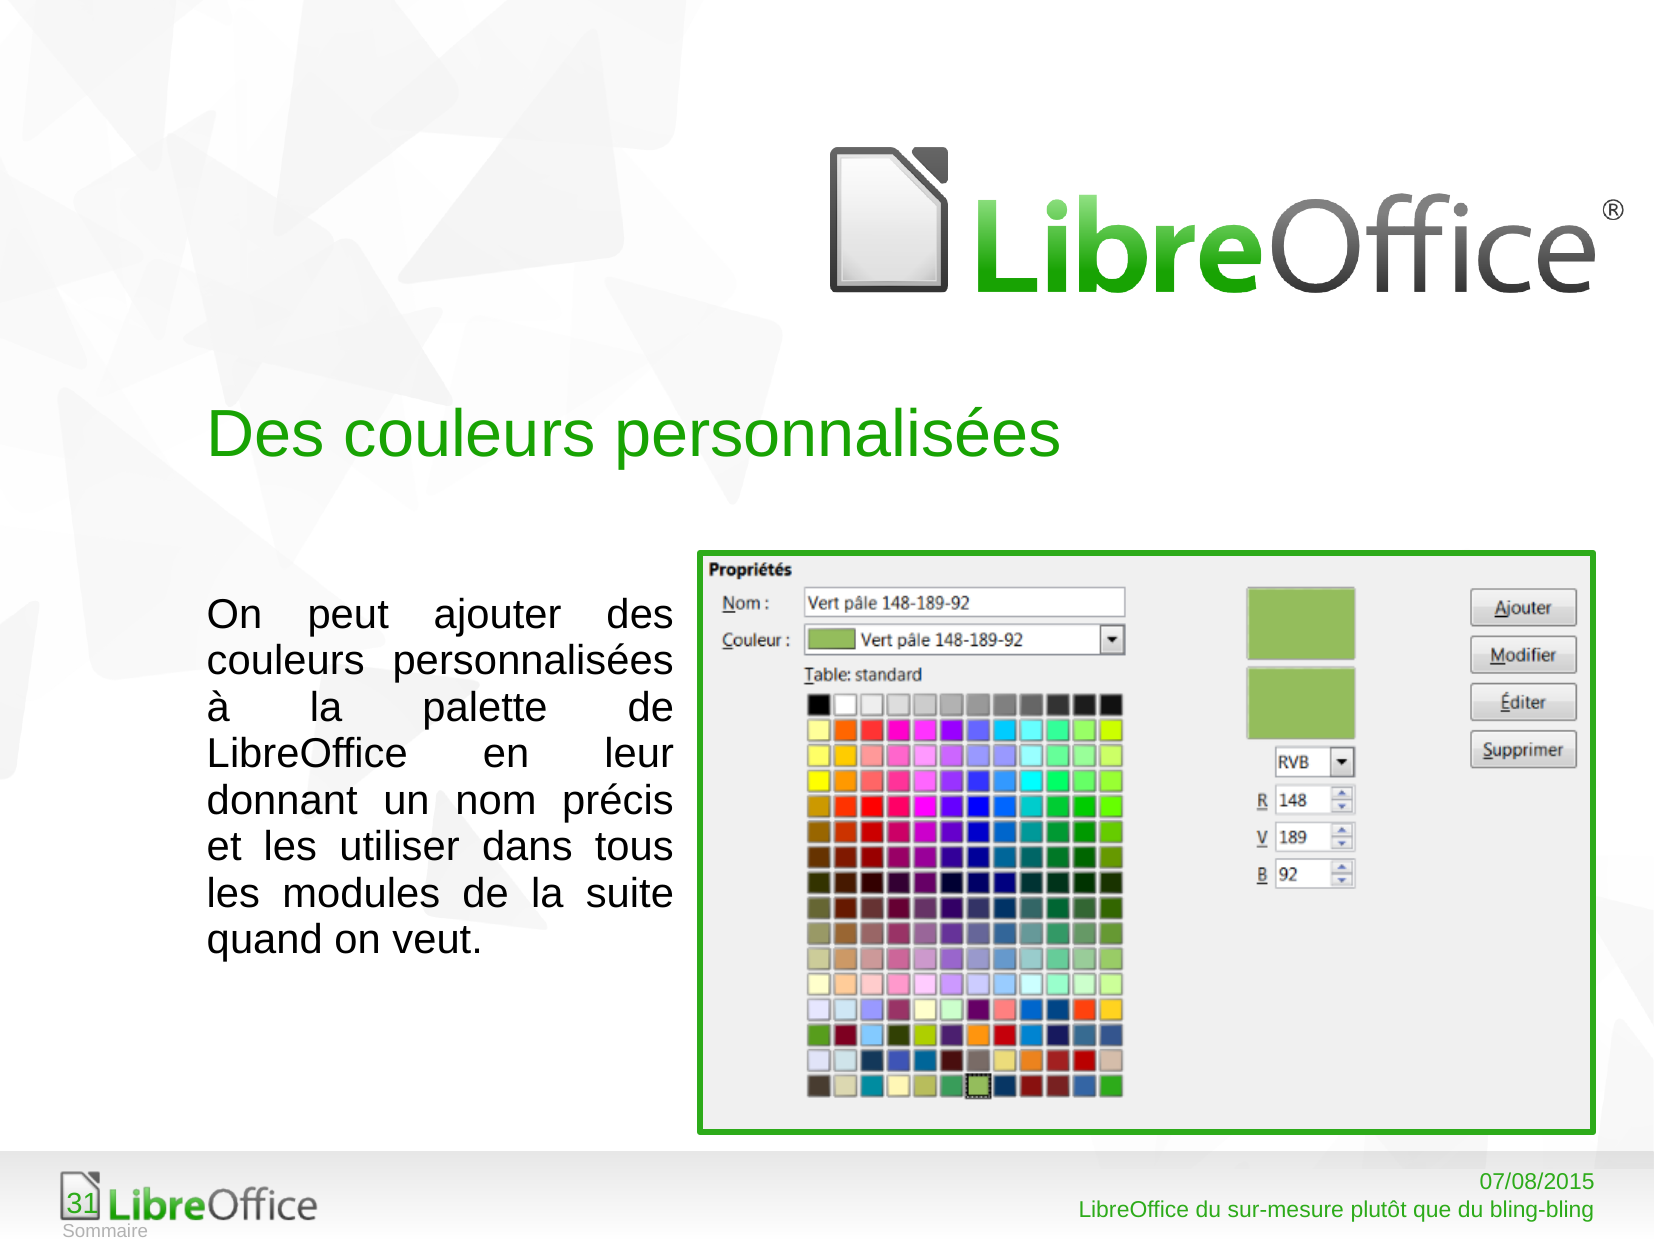

# Des couleurs personnalisées
On peut ajouter des couleurs personnalisées à la palette de LibreOffice en leur donnant un nom précis et les utiliser dans tous les modules de la suite quand on veut.
07/08/2015
31
LibreOffice du sur-mesure plutôt que du bling-bling